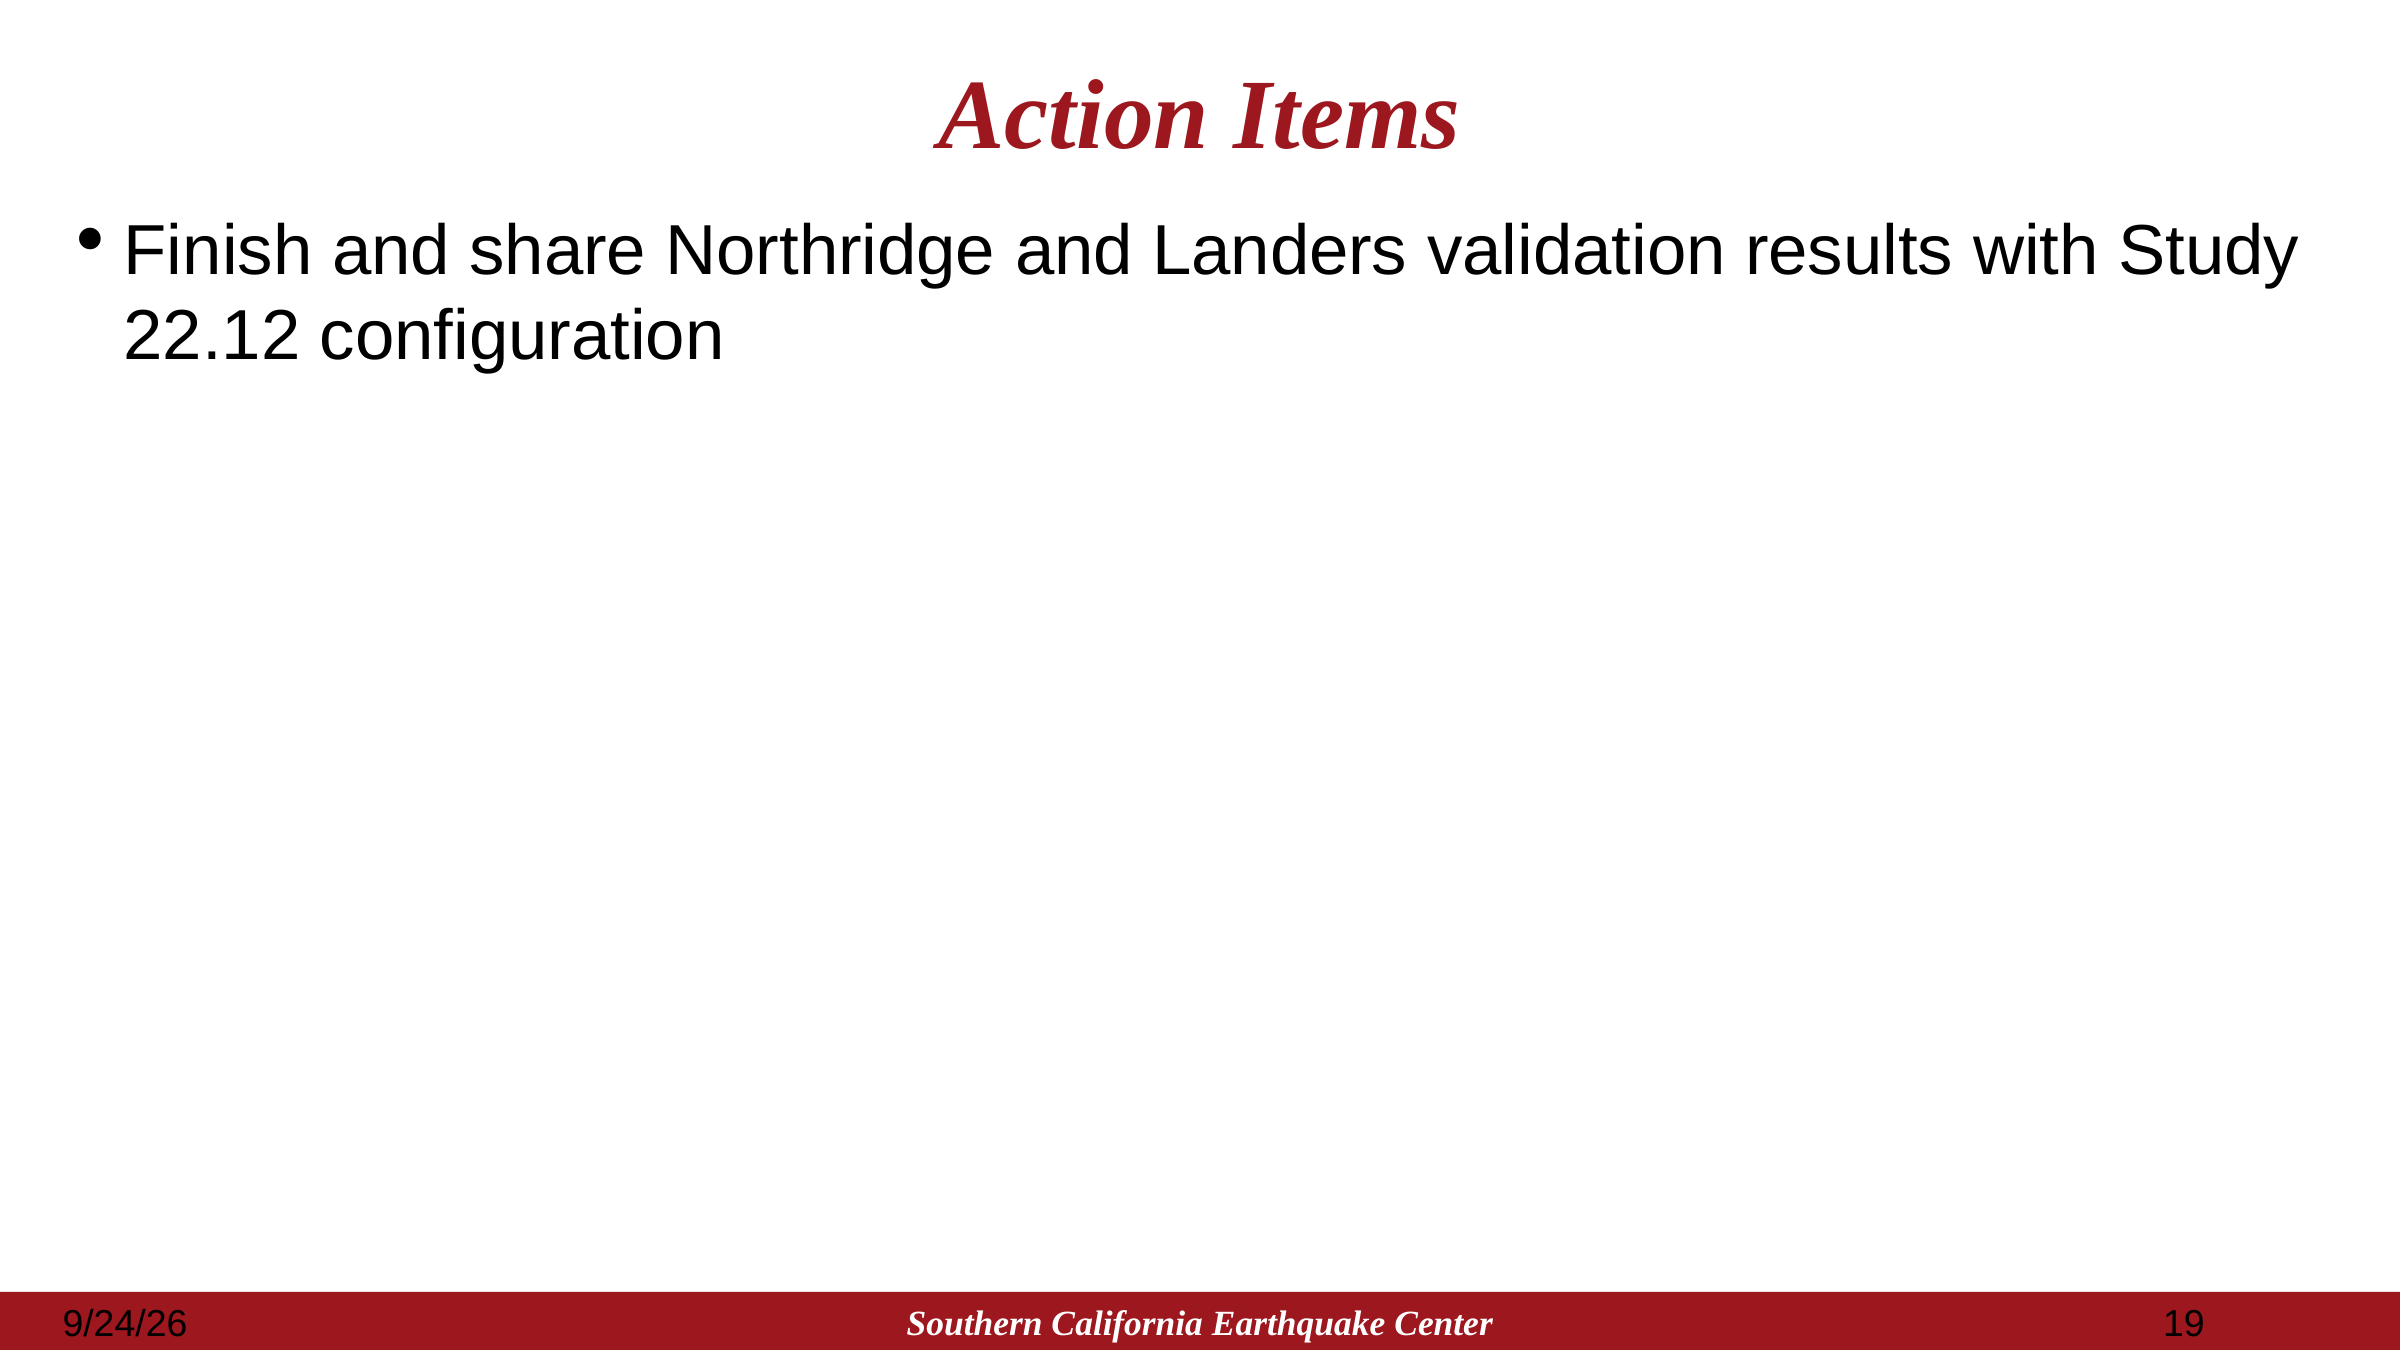

Action Items
Finish and share Northridge and Landers validation results with Study 22.12 configuration
Southern California Earthquake Center